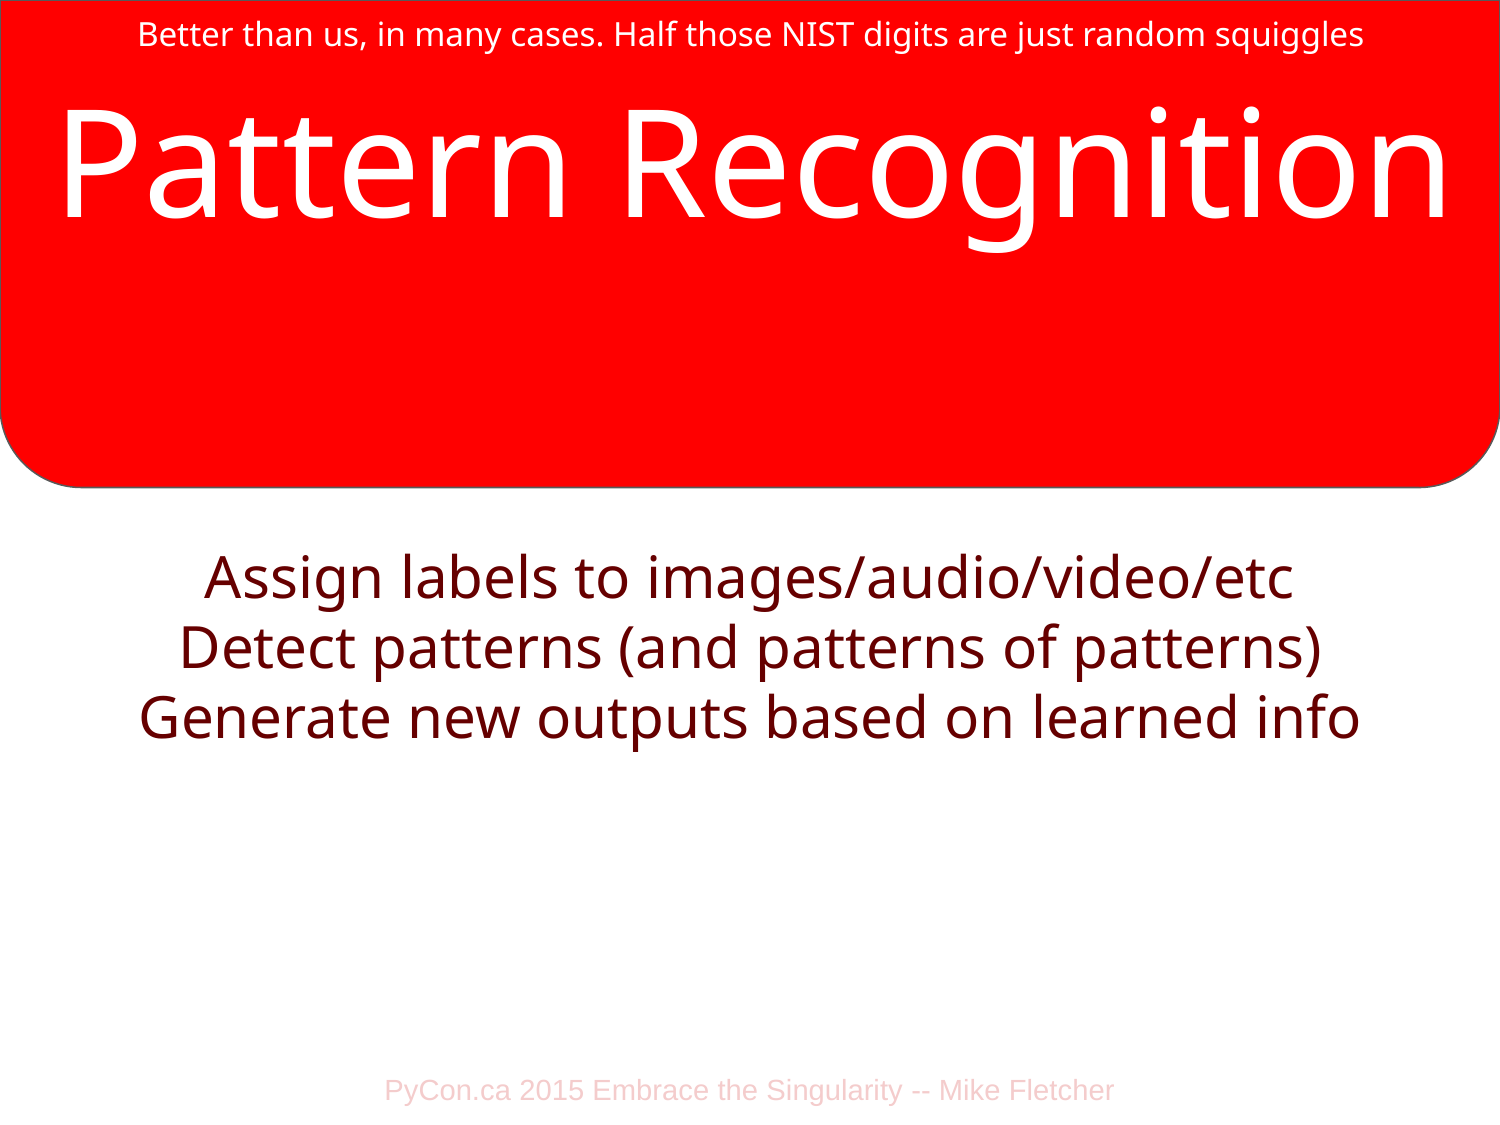

Better than us, in many cases. Half those NIST digits are just random squiggles
# Pattern Recognition
Assign labels to images/audio/video/etc
Detect patterns (and patterns of patterns)
Generate new outputs based on learned info